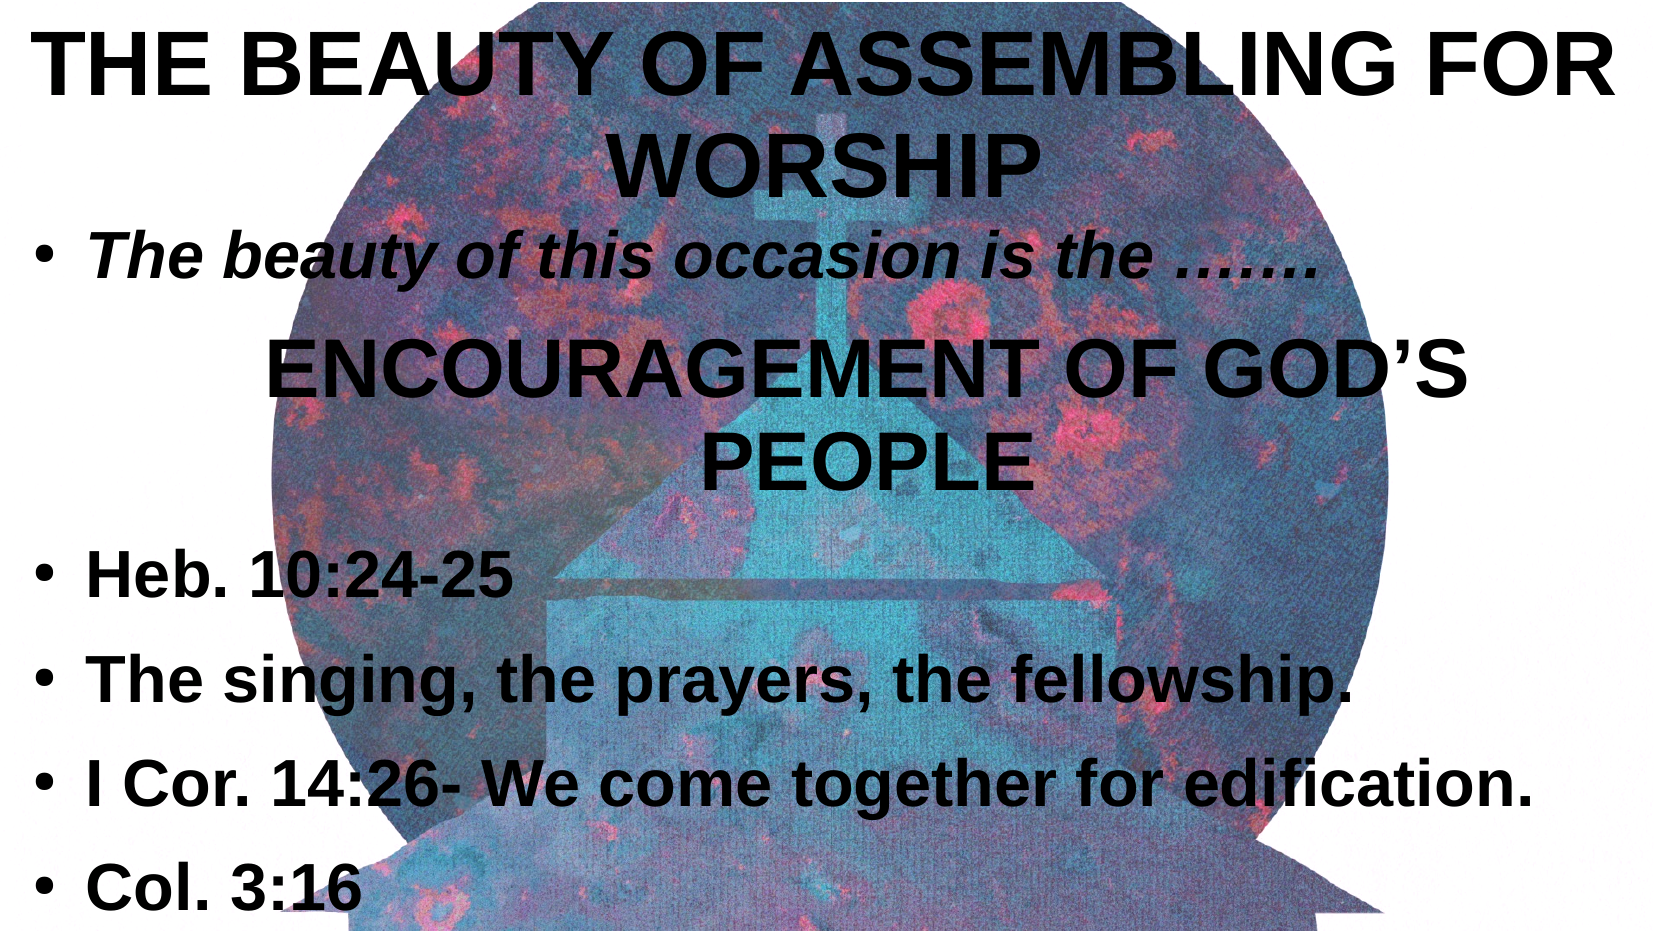

# THE BEAUTY OF ASSEMBLING FOR WORSHIP
The beauty of this occasion is the ….…
ENCOURAGEMENT OF GOD’S PEOPLE
Heb. 10:24-25
The singing, the prayers, the fellowship.
I Cor. 14:26- We come together for edification.
Col. 3:16